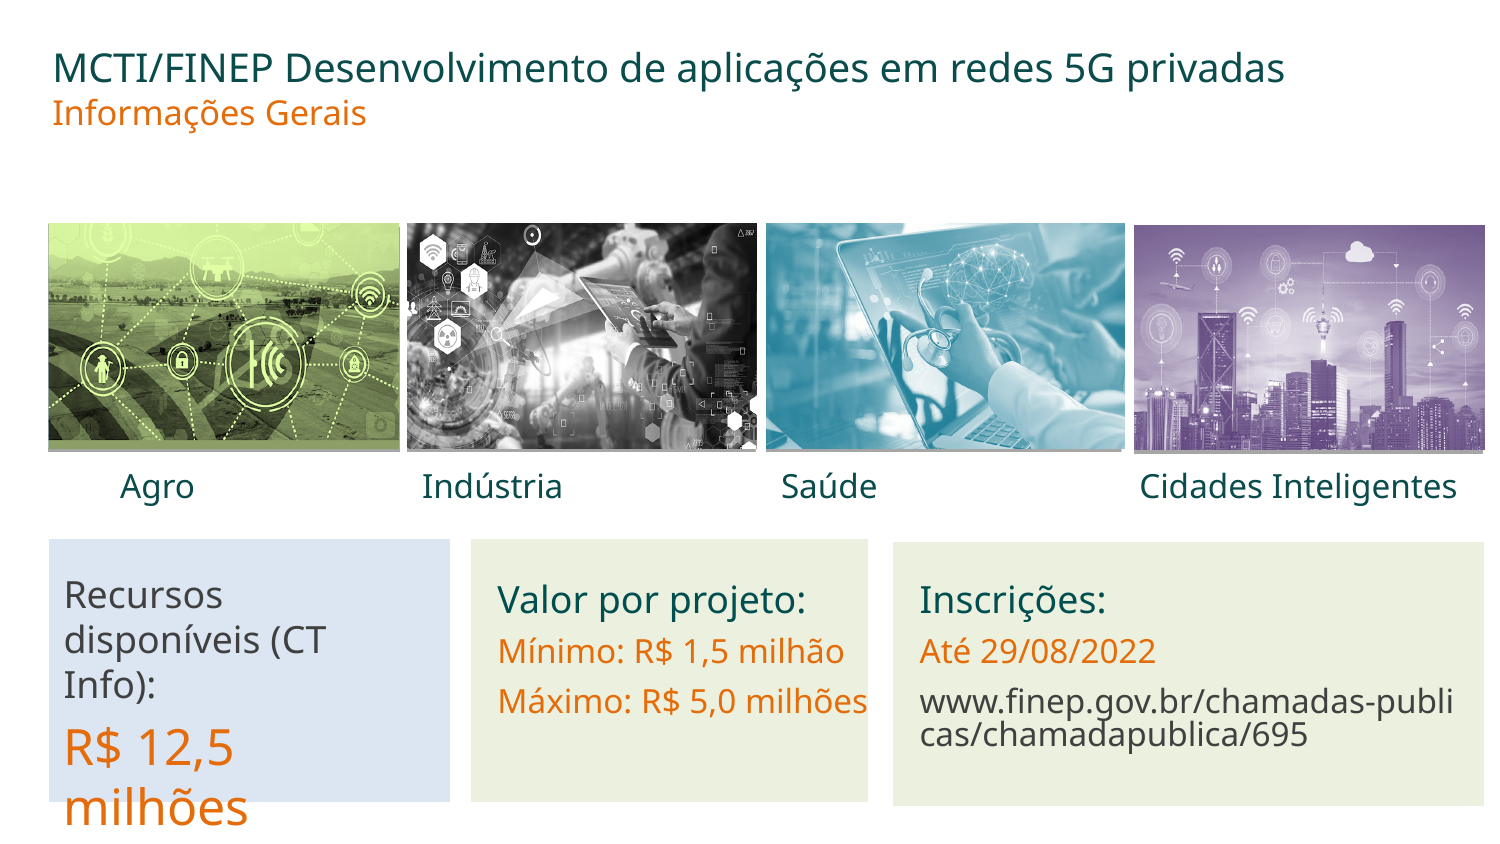

MCTI/FINEP Desenvolvimento de aplicações em redes 5G privadas
Informações Gerais
Saúde
Agro
Indústria
Cidades Inteligentes
Recursos disponíveis (CT Info):
R$ 12,5 milhões
Inscrições:
Até 29/08/2022
www.finep.gov.br/chamadas-publicas/chamadapublica/695
Valor por projeto:
Mínimo: R$ 1,5 milhão
Máximo: R$ 5,0 milhões